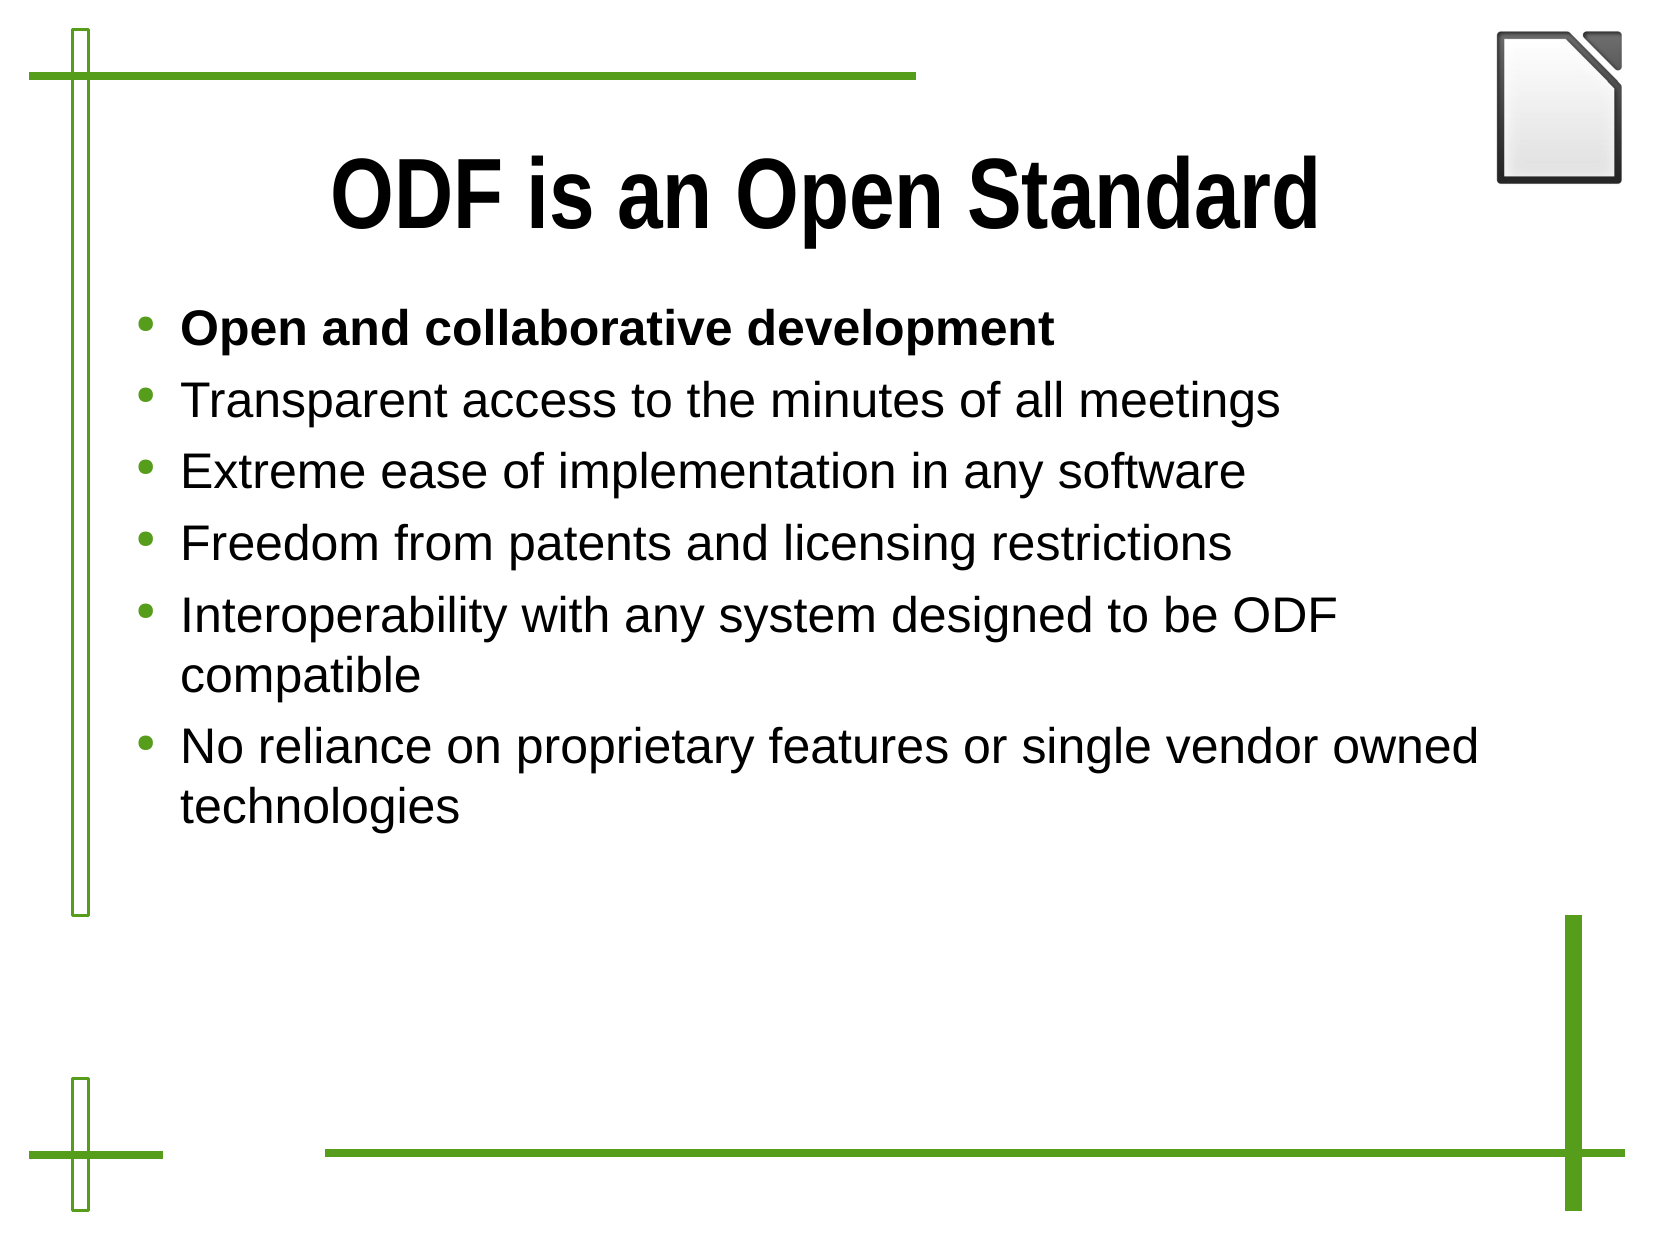

# ODF is an Open Standard
Open and collaborative development
Transparent access to the minutes of all meetings
Extreme ease of implementation in any software
Freedom from patents and licensing restrictions
Interoperability with any system designed to be ODF compatible
No reliance on proprietary features or single vendor owned technologies